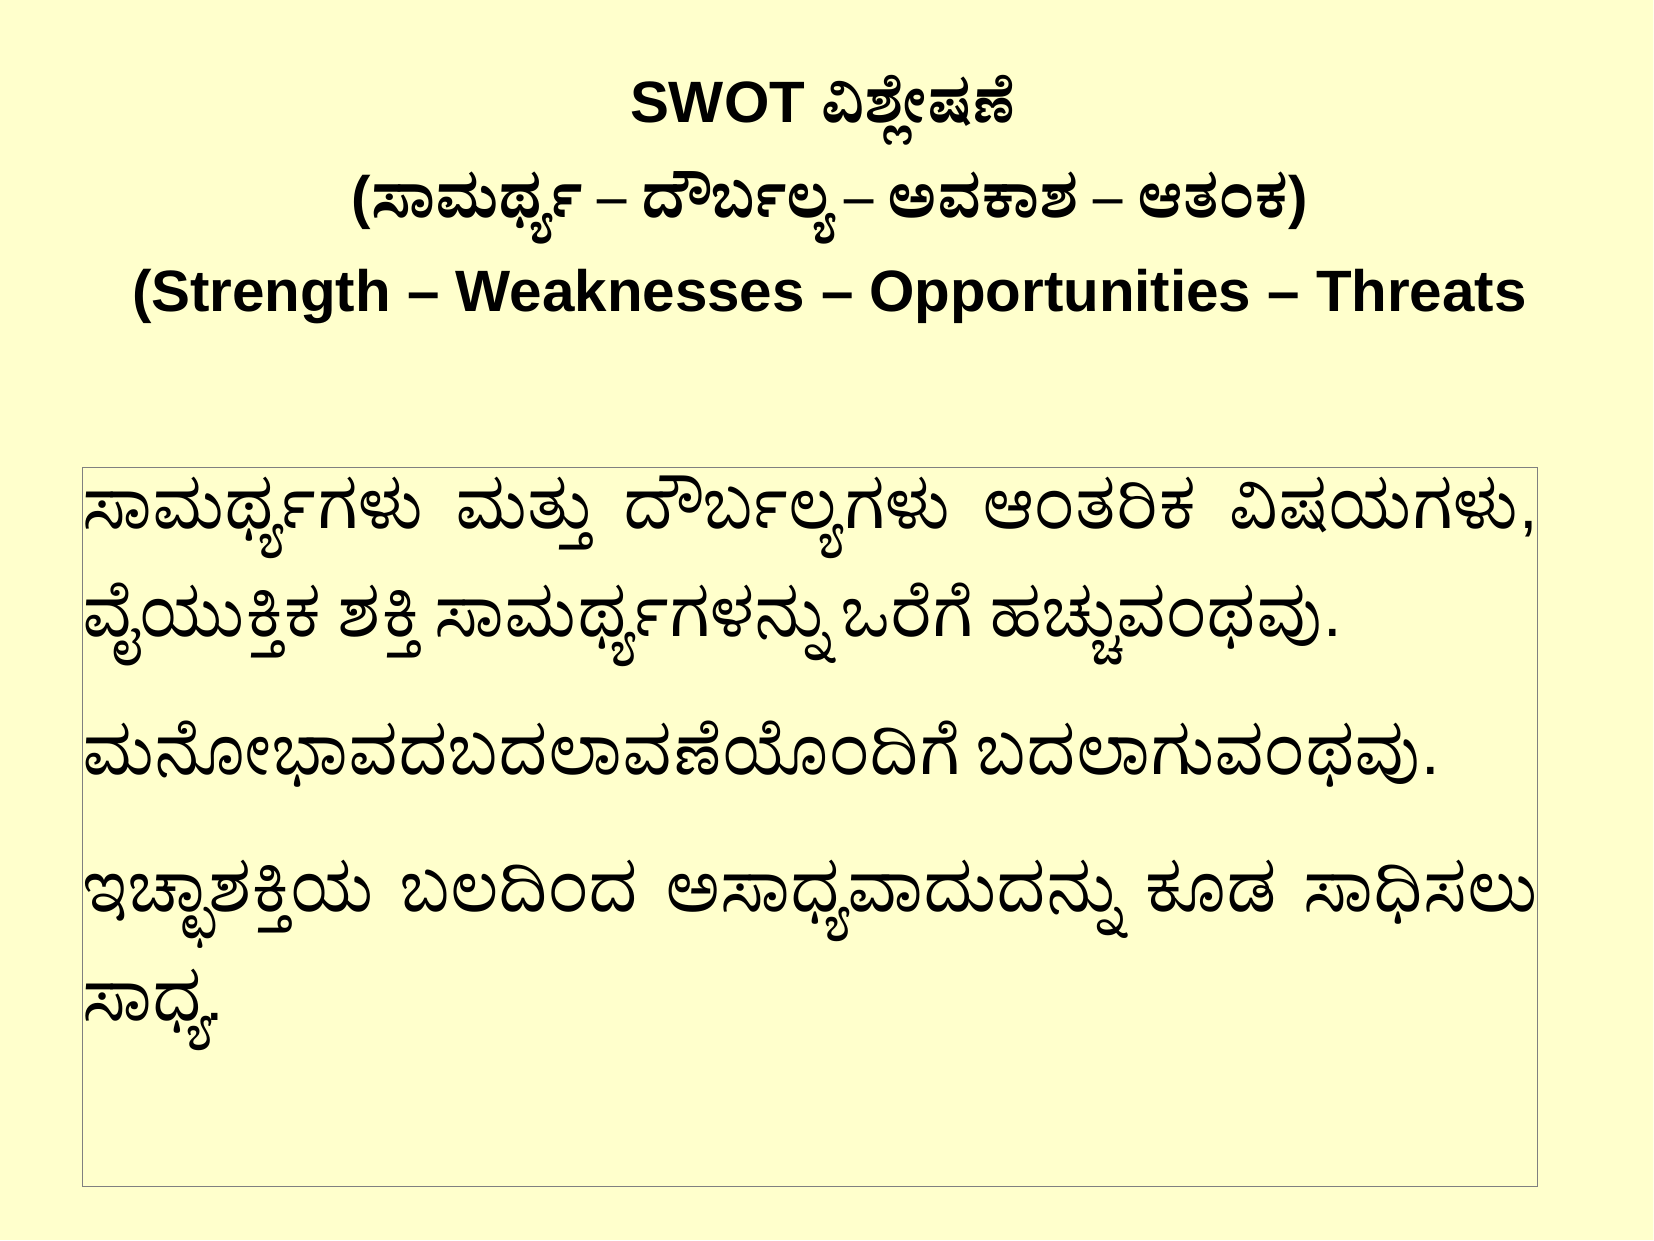

# SWOT ವಿಶ್ಲೇಷಣೆ (ಸಾಮರ್ಥ್ಯ – ದೌರ್ಬಲ್ಯ – ಅವಕಾಶ – ಆತಂಕ) (Strength – Weaknesses – Opportunities – Threats
ಸಾಮರ್ಥ್ಯಗಳು ಮತ್ತು ದೌರ್ಬಲ್ಯಗಳು ಆಂತರಿಕ ವಿಷಯಗಳು, ವೈಯುಕ್ತಿಕ ಶಕ್ತಿ ಸಾಮರ್ಥ್ಯಗಳನ್ನು ಒರೆಗೆ ಹಚ್ಚುವಂಥವು.
ಮನೋಭಾವದಬದಲಾವಣೆಯೊಂದಿಗೆ ಬದಲಾಗುವಂಥವು.
ಇಚ್ಛಾಶಕ್ತಿಯ ಬಲದಿಂದ ಅಸಾಧ್ಯವಾದುದನ್ನು ಕೂಡ ಸಾಧಿಸಲು ಸಾಧ್ಯ.